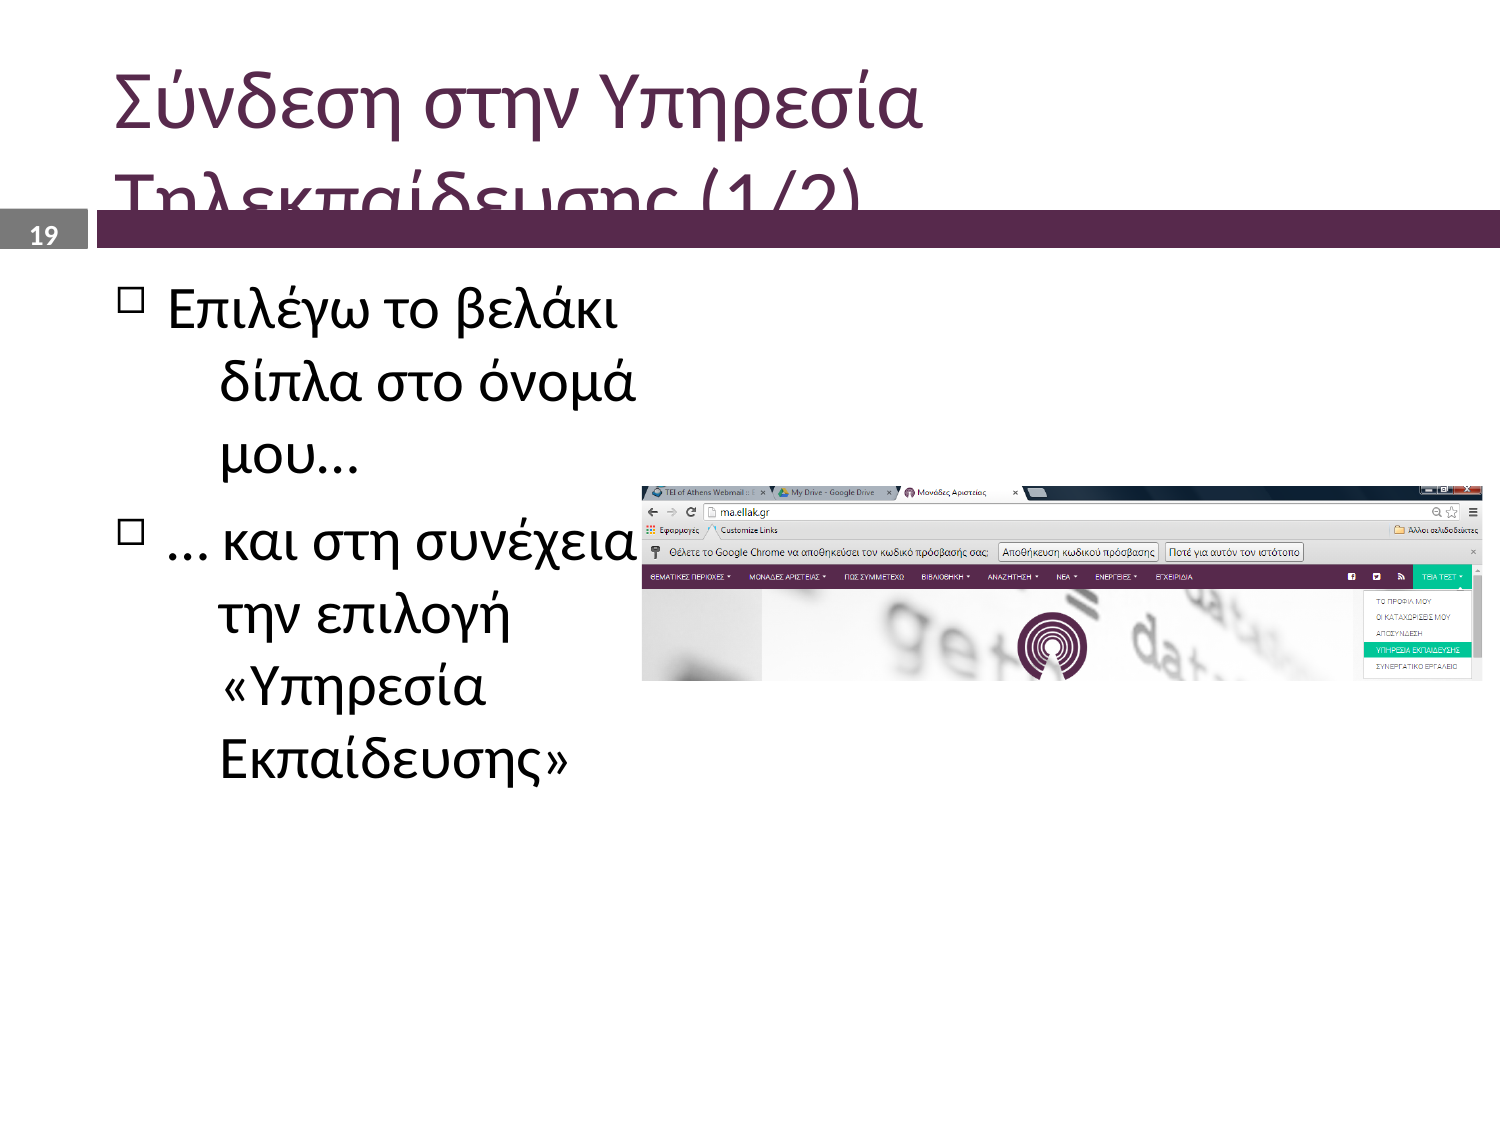

# Σύνδεση στην Υπηρεσία Τηλεκπαίδευσης (1/2)
Επιλέγω το βελάκι δίπλα στο όνομά μου…
… και στη συνέχεια την επιλογή «Υπηρεσία Εκπαίδευσης»